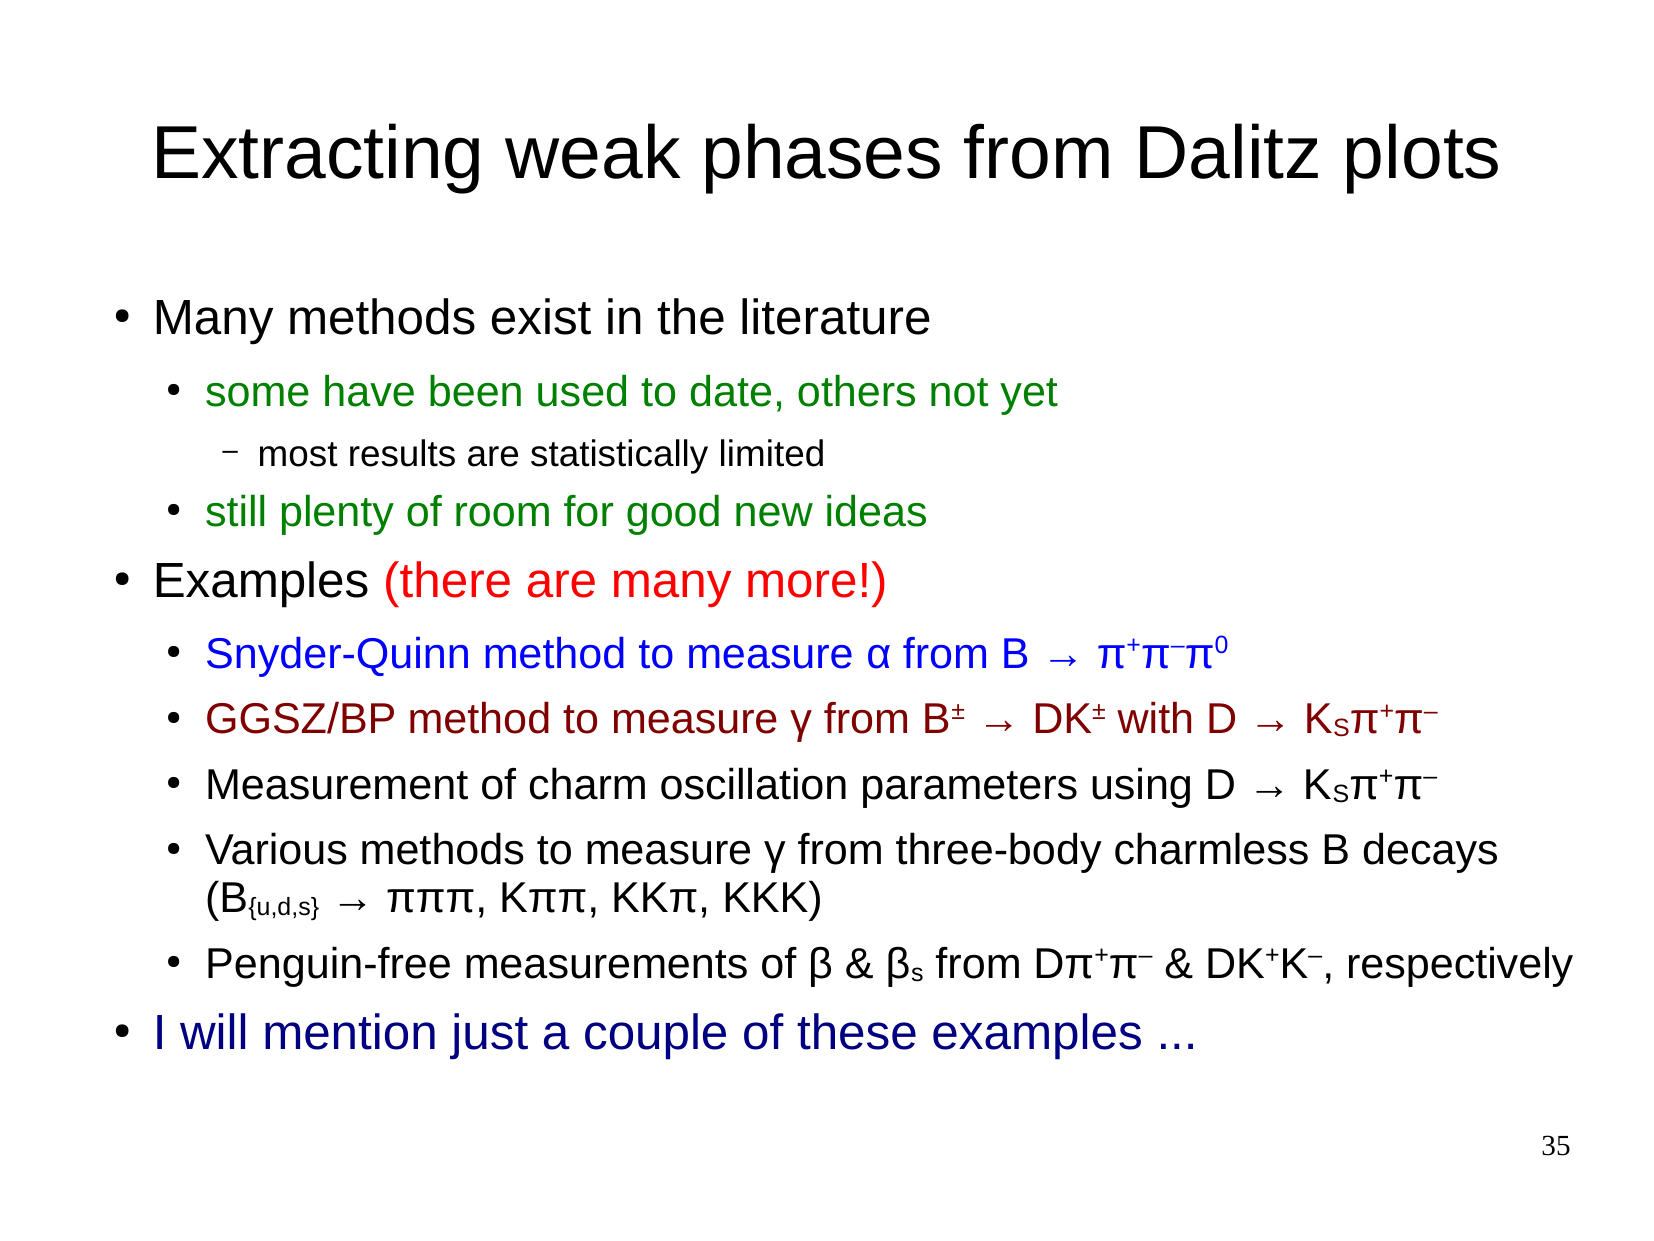

# Extracting weak phases from Dalitz plots
Many methods exist in the literature
some have been used to date, others not yet
most results are statistically limited
still plenty of room for good new ideas
Examples (there are many more!)
Snyder-Quinn method to measure α from B → π+π–π0
GGSZ/BP method to measure γ from B± → DK± with D → KSπ+π–
Measurement of charm oscillation parameters using D → KSπ+π–
Various methods to measure γ from three-body charmless B decays (B{u,d,s} → πππ, Kππ, KKπ, KKK)
Penguin-free measurements of β & βs from Dπ+π– & DK+K–, respectively
I will mention just a couple of these examples ...
35